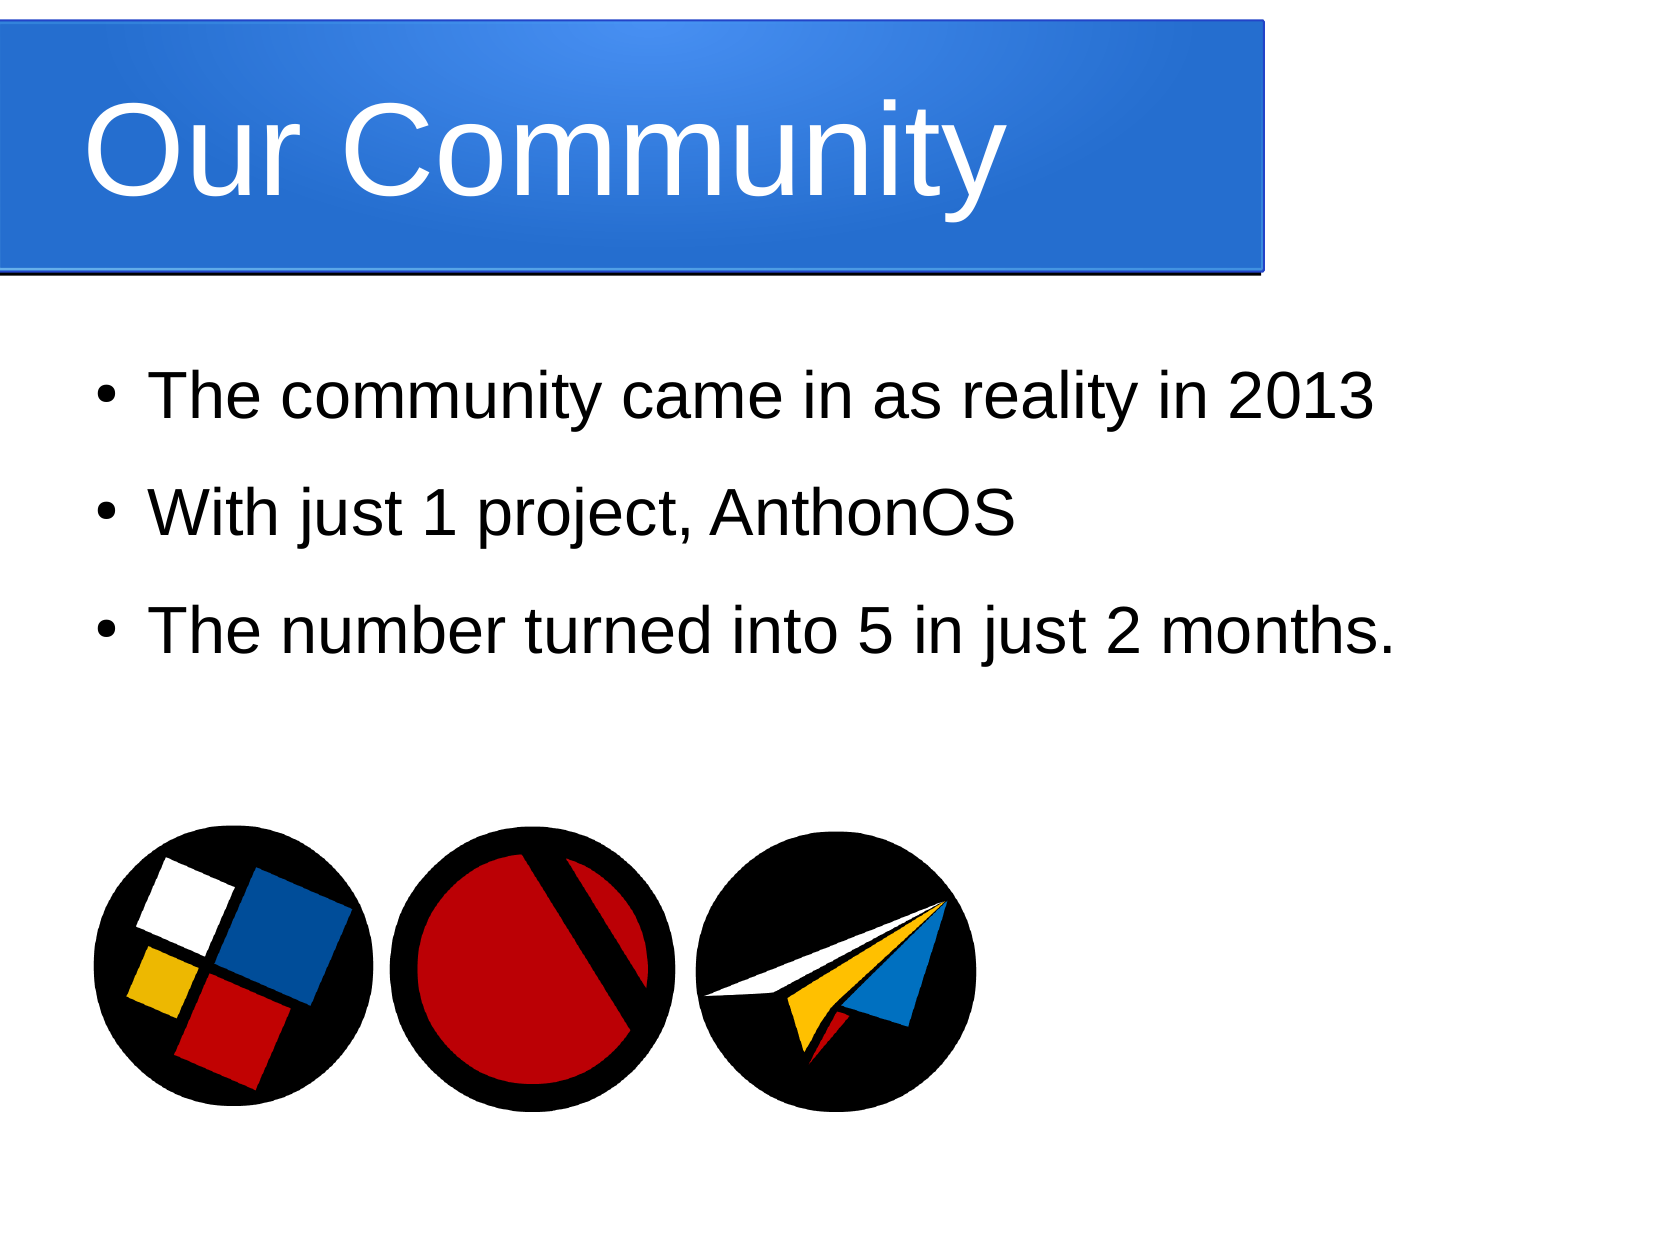

# Our Community
The community came in as reality in 2013
With just 1 project, AnthonOS
The number turned into 5 in just 2 months.
 ...